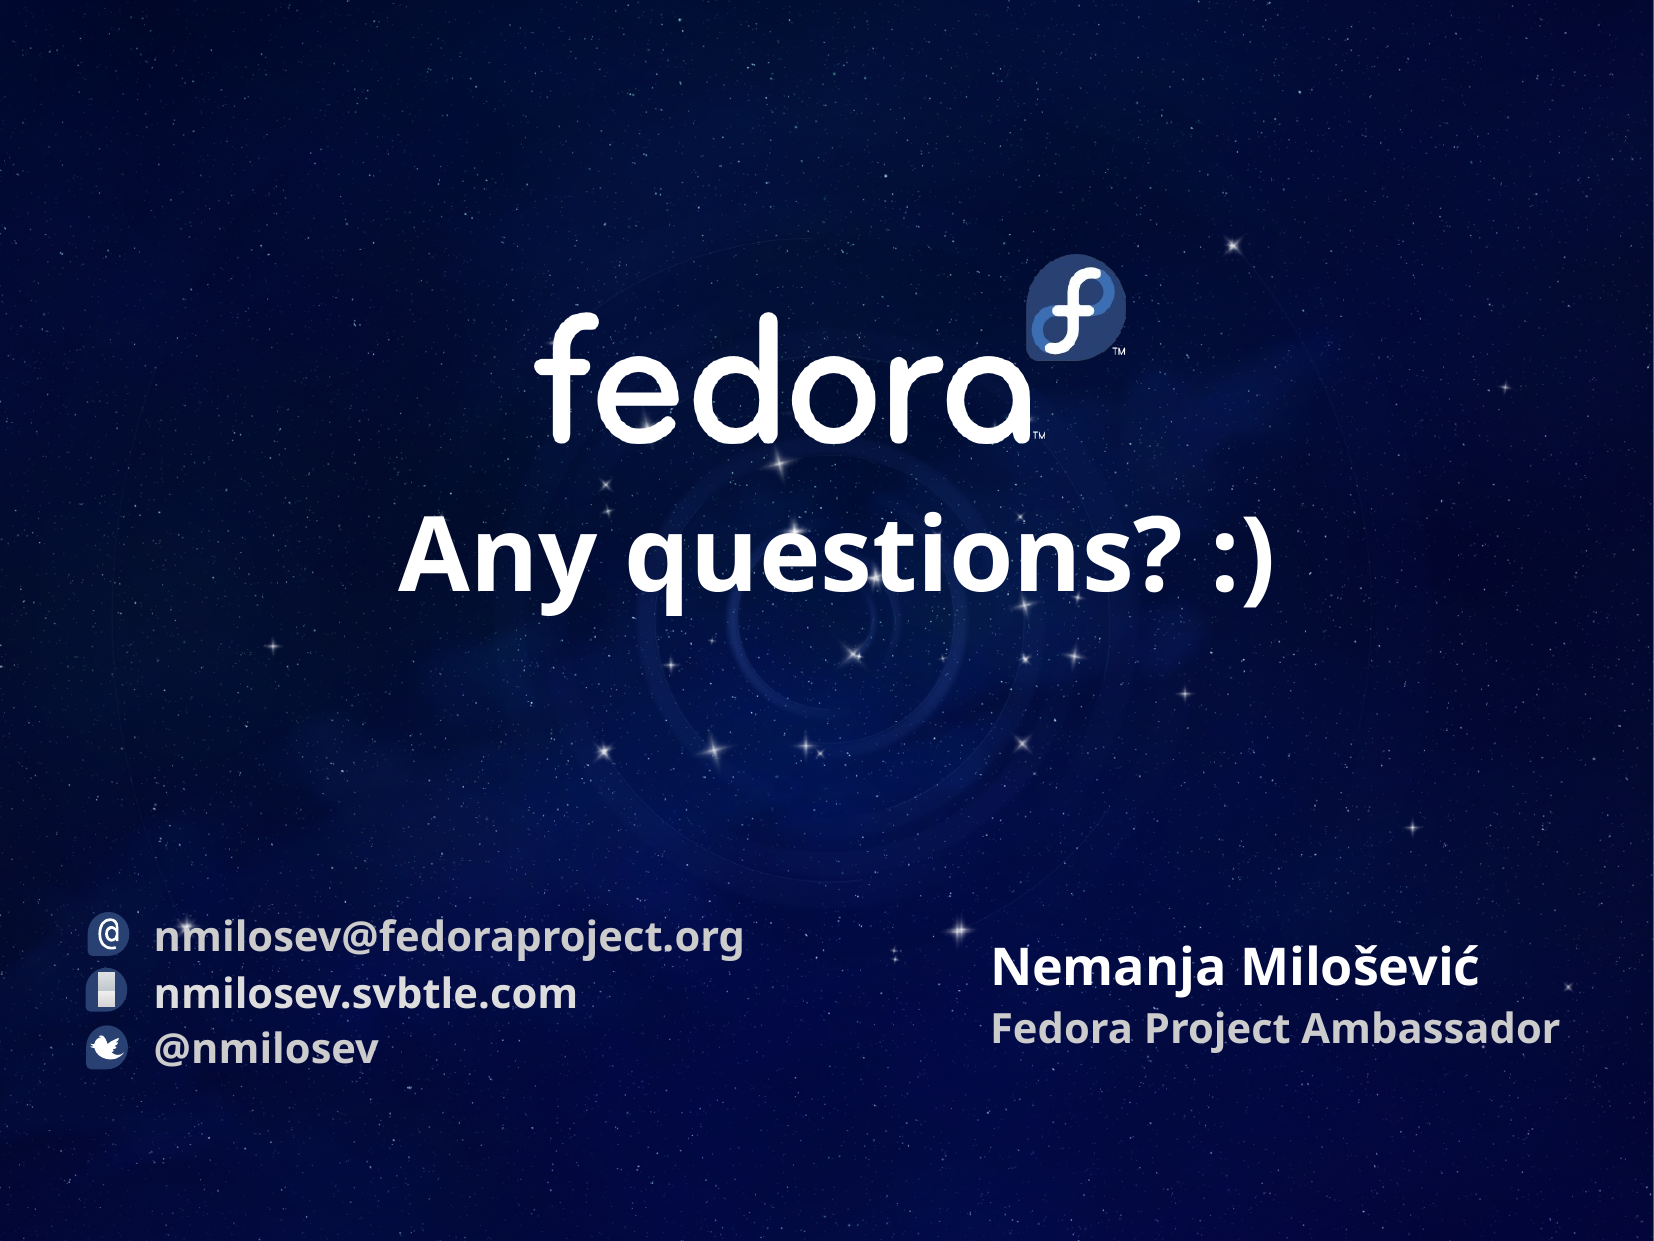

Any questions? :)
nmilosev@fedoraproject.org
Nemanja Milošević
nmilosev.svbtle.com
Fedora Project Ambassador
@nmilosev